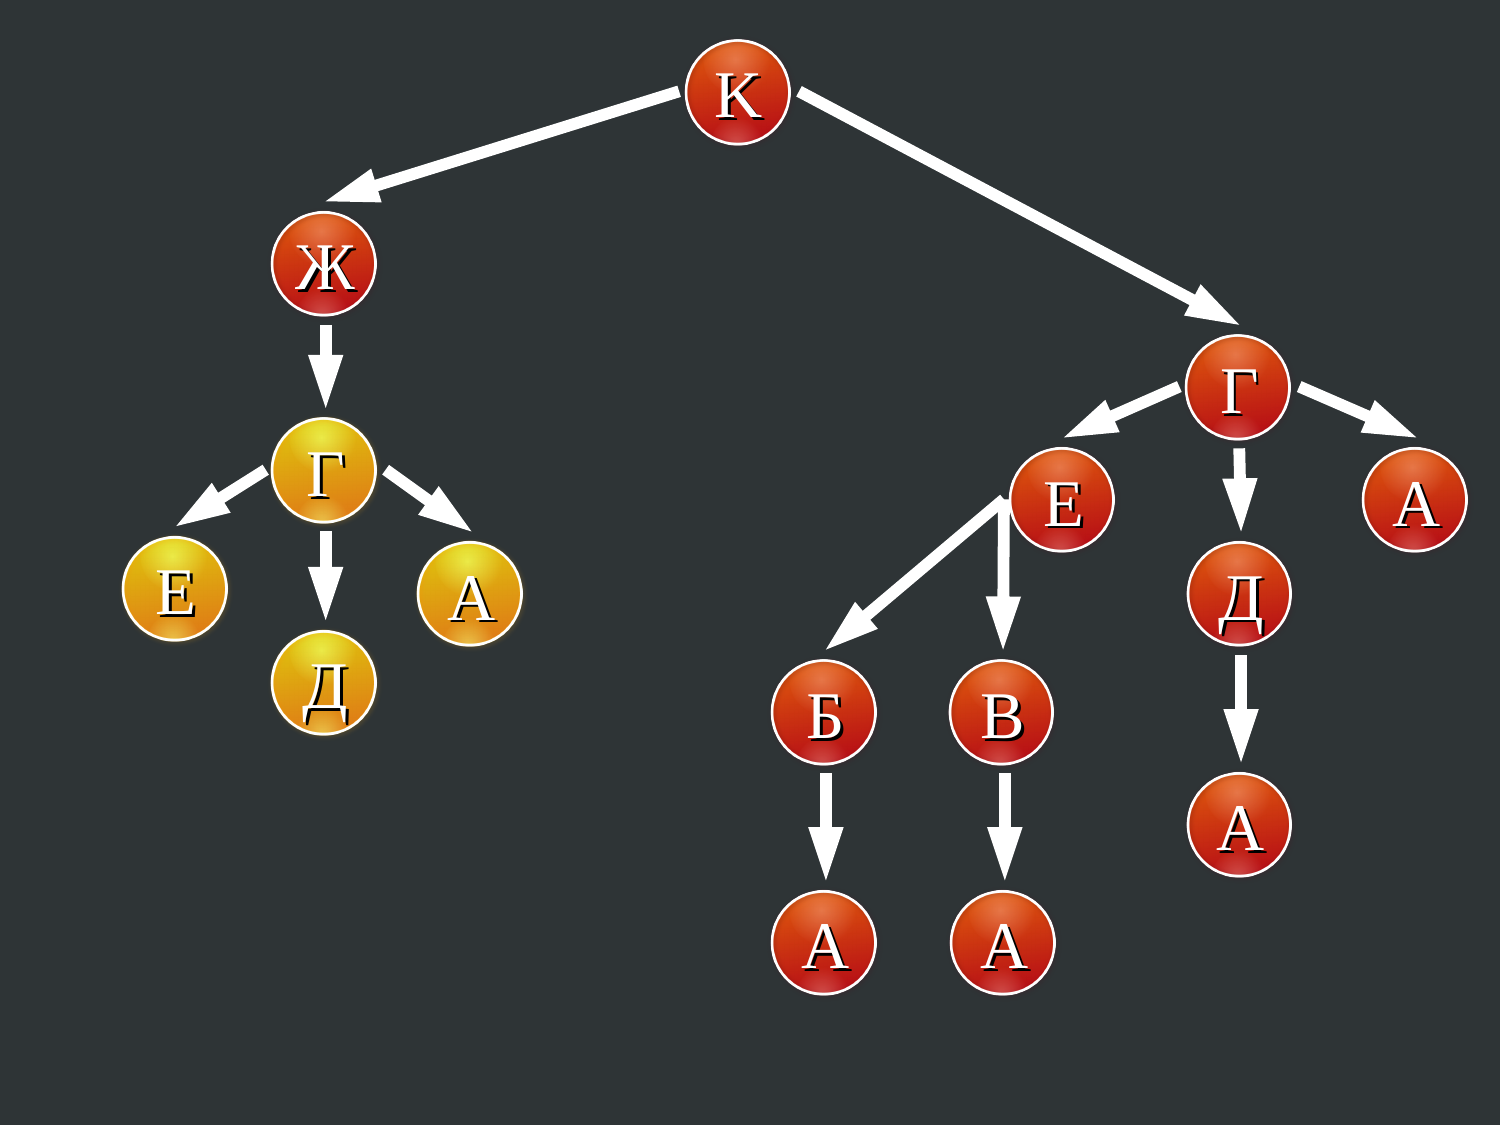

K
Ж
Г
Г
Е
А
Е
А
Д
Д
Б
В
А
А
А